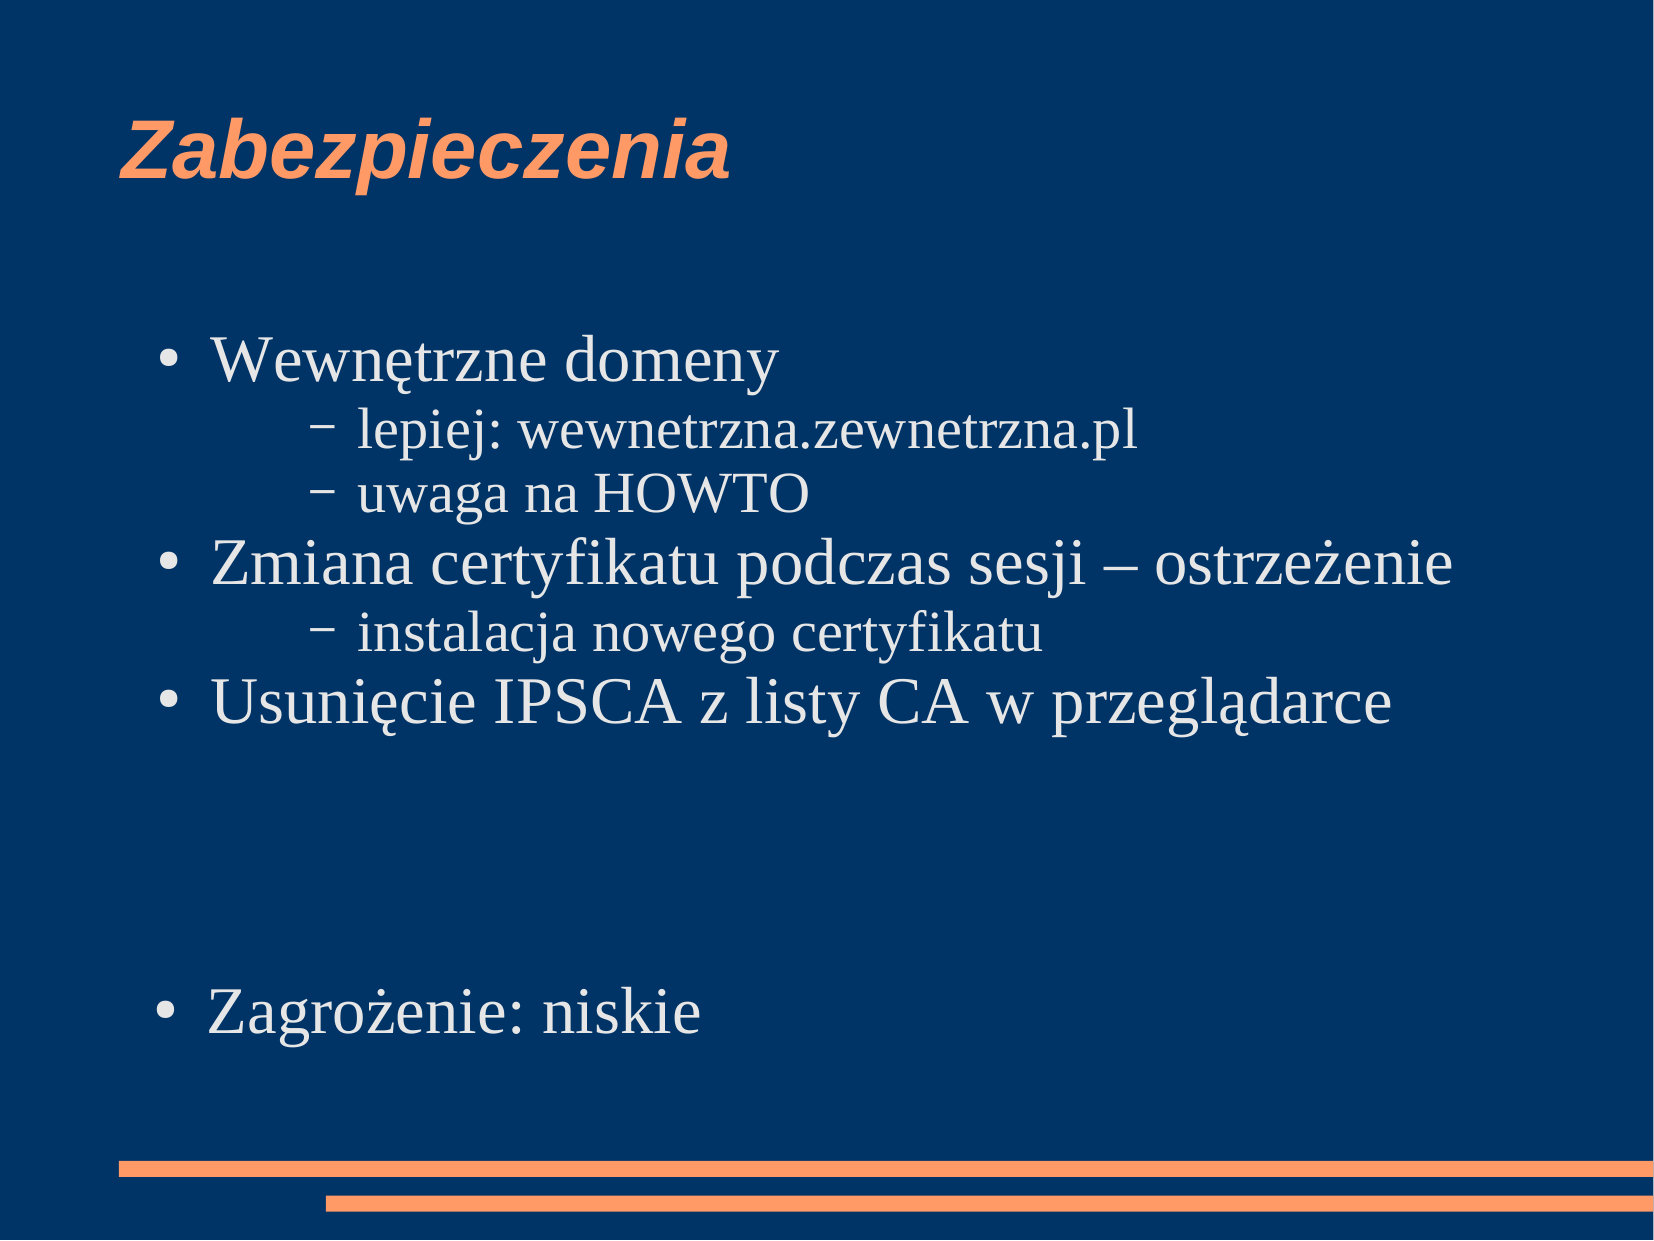

# Zabezpieczenia
Wewnętrzne domeny
lepiej: wewnetrzna.zewnetrzna.pl
uwaga na HOWTO
Zmiana certyfikatu podczas sesji – ostrzeżenie
instalacja nowego certyfikatu
Usunięcie IPSCA z listy CA w przeglądarce
Zagrożenie: niskie